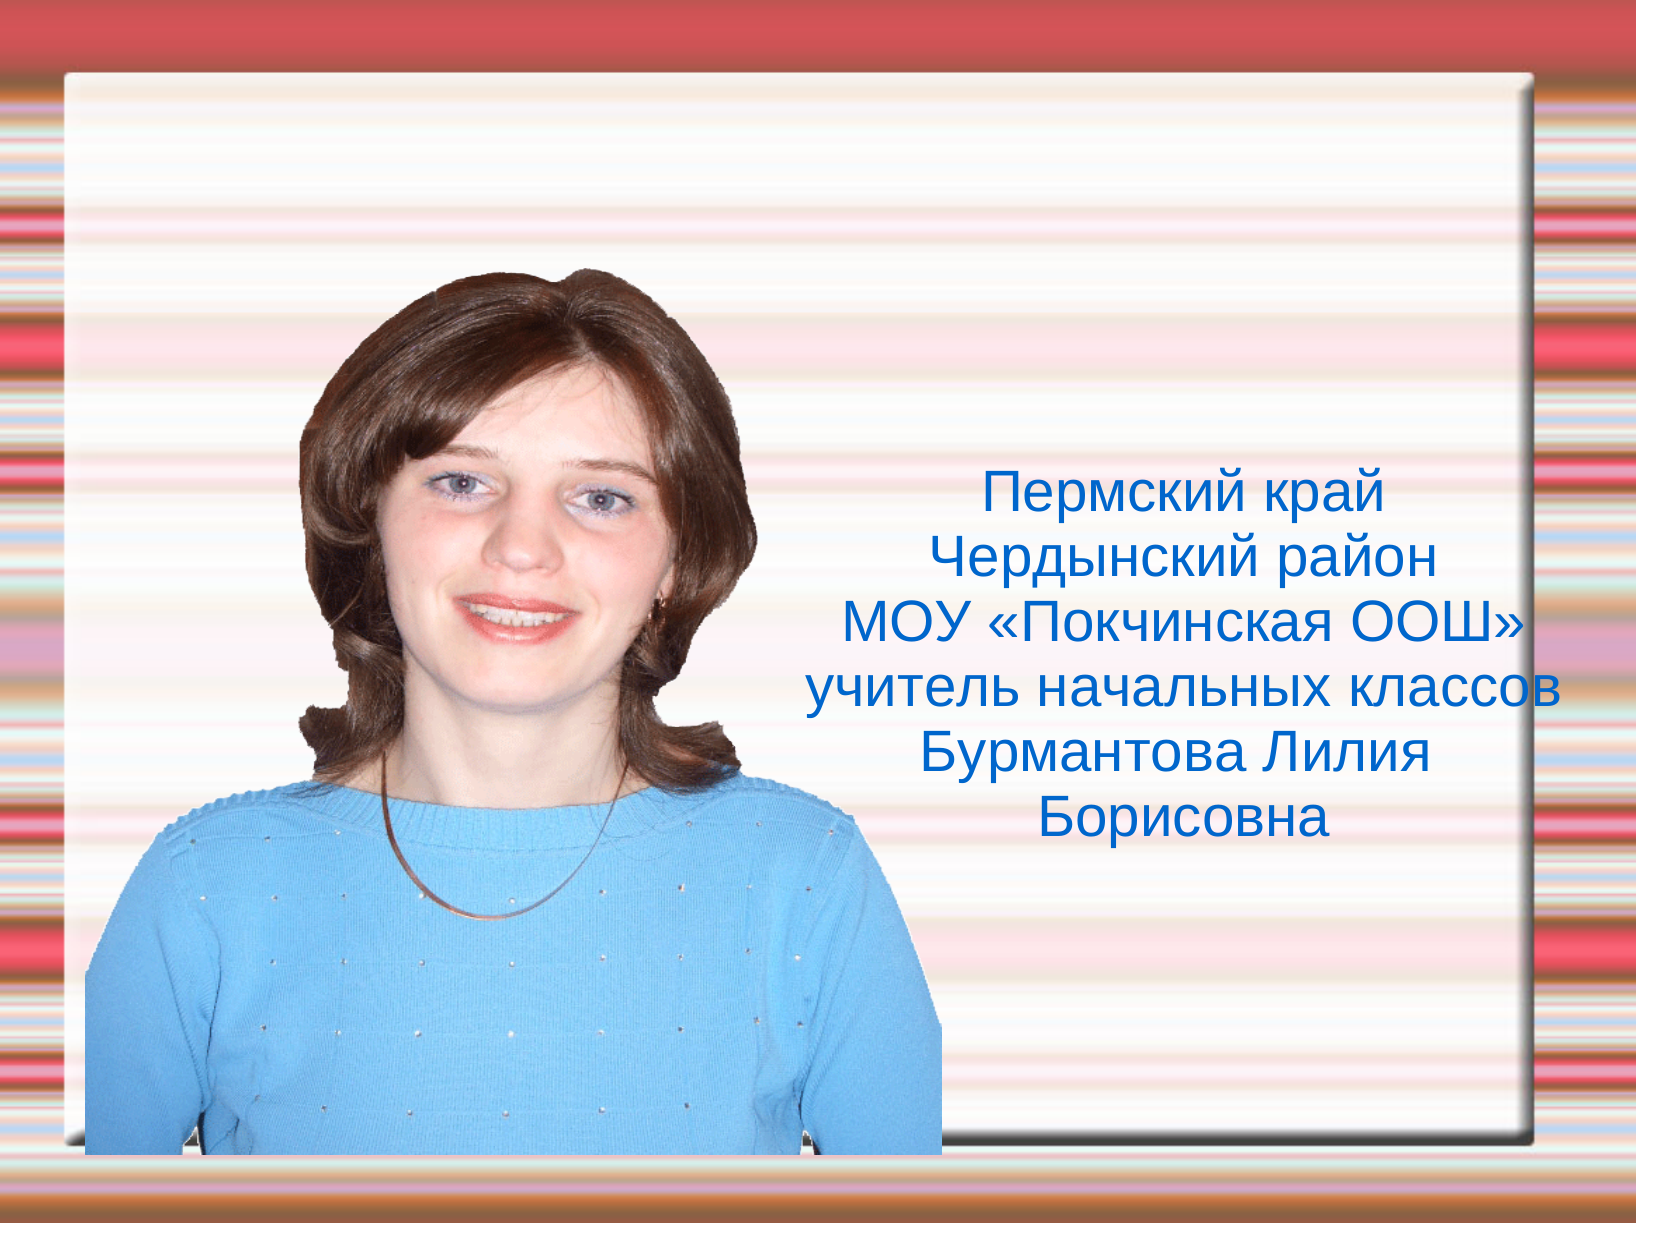

#
Пермский край
Чердынский район
МОУ «Покчинская ООШ»
учитель начальных классов
Бурмантова Лилия
Борисовна